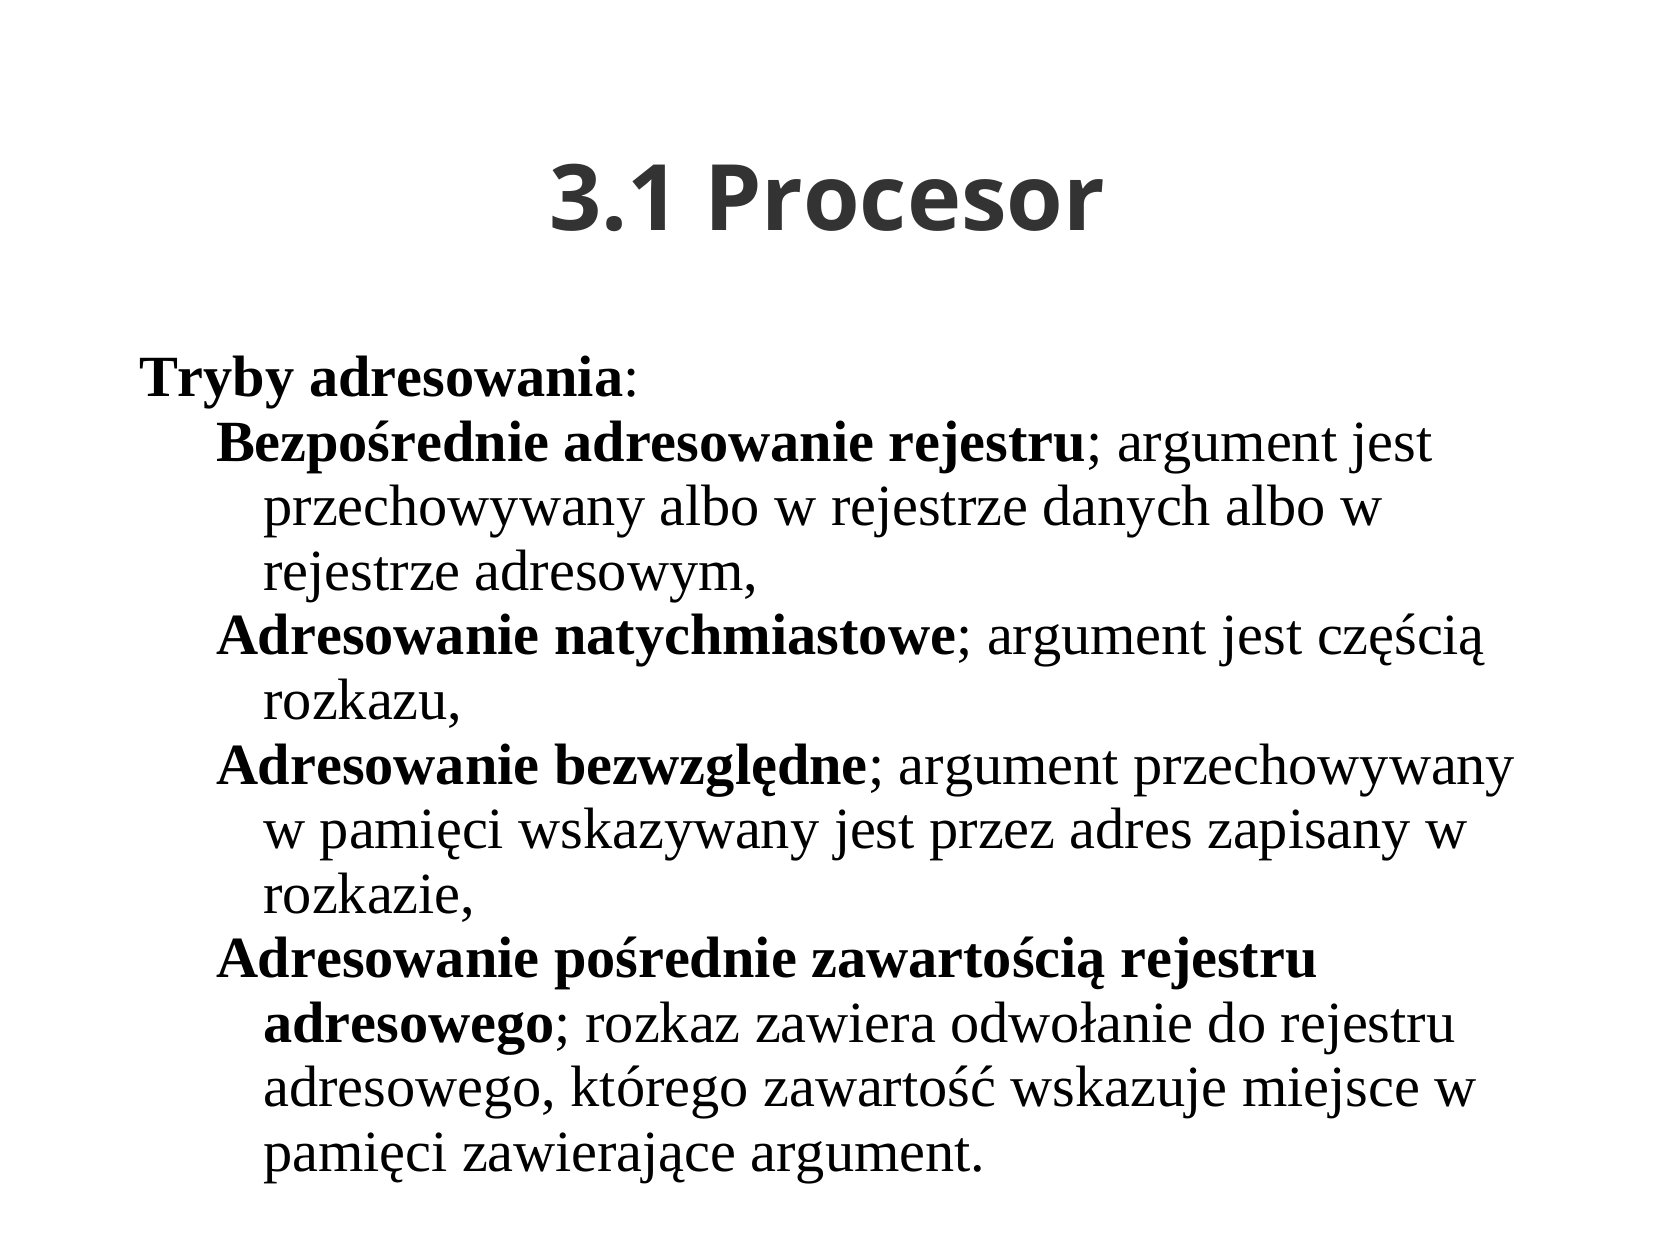

# 3.1 Procesor
Tryby adresowania:
Bezpośrednie adresowanie rejestru; argument jest przechowywany albo w rejestrze danych albo w rejestrze adresowym,
Adresowanie natychmiastowe; argument jest częścią rozkazu,
Adresowanie bezwzględne; argument przechowywany w pamięci wskazywany jest przez adres zapisany w rozkazie,
Adresowanie pośrednie zawartością rejestru adresowego; rozkaz zawiera odwołanie do rejestru adresowego, którego zawartość wskazuje miejsce w pamięci zawierające argument.